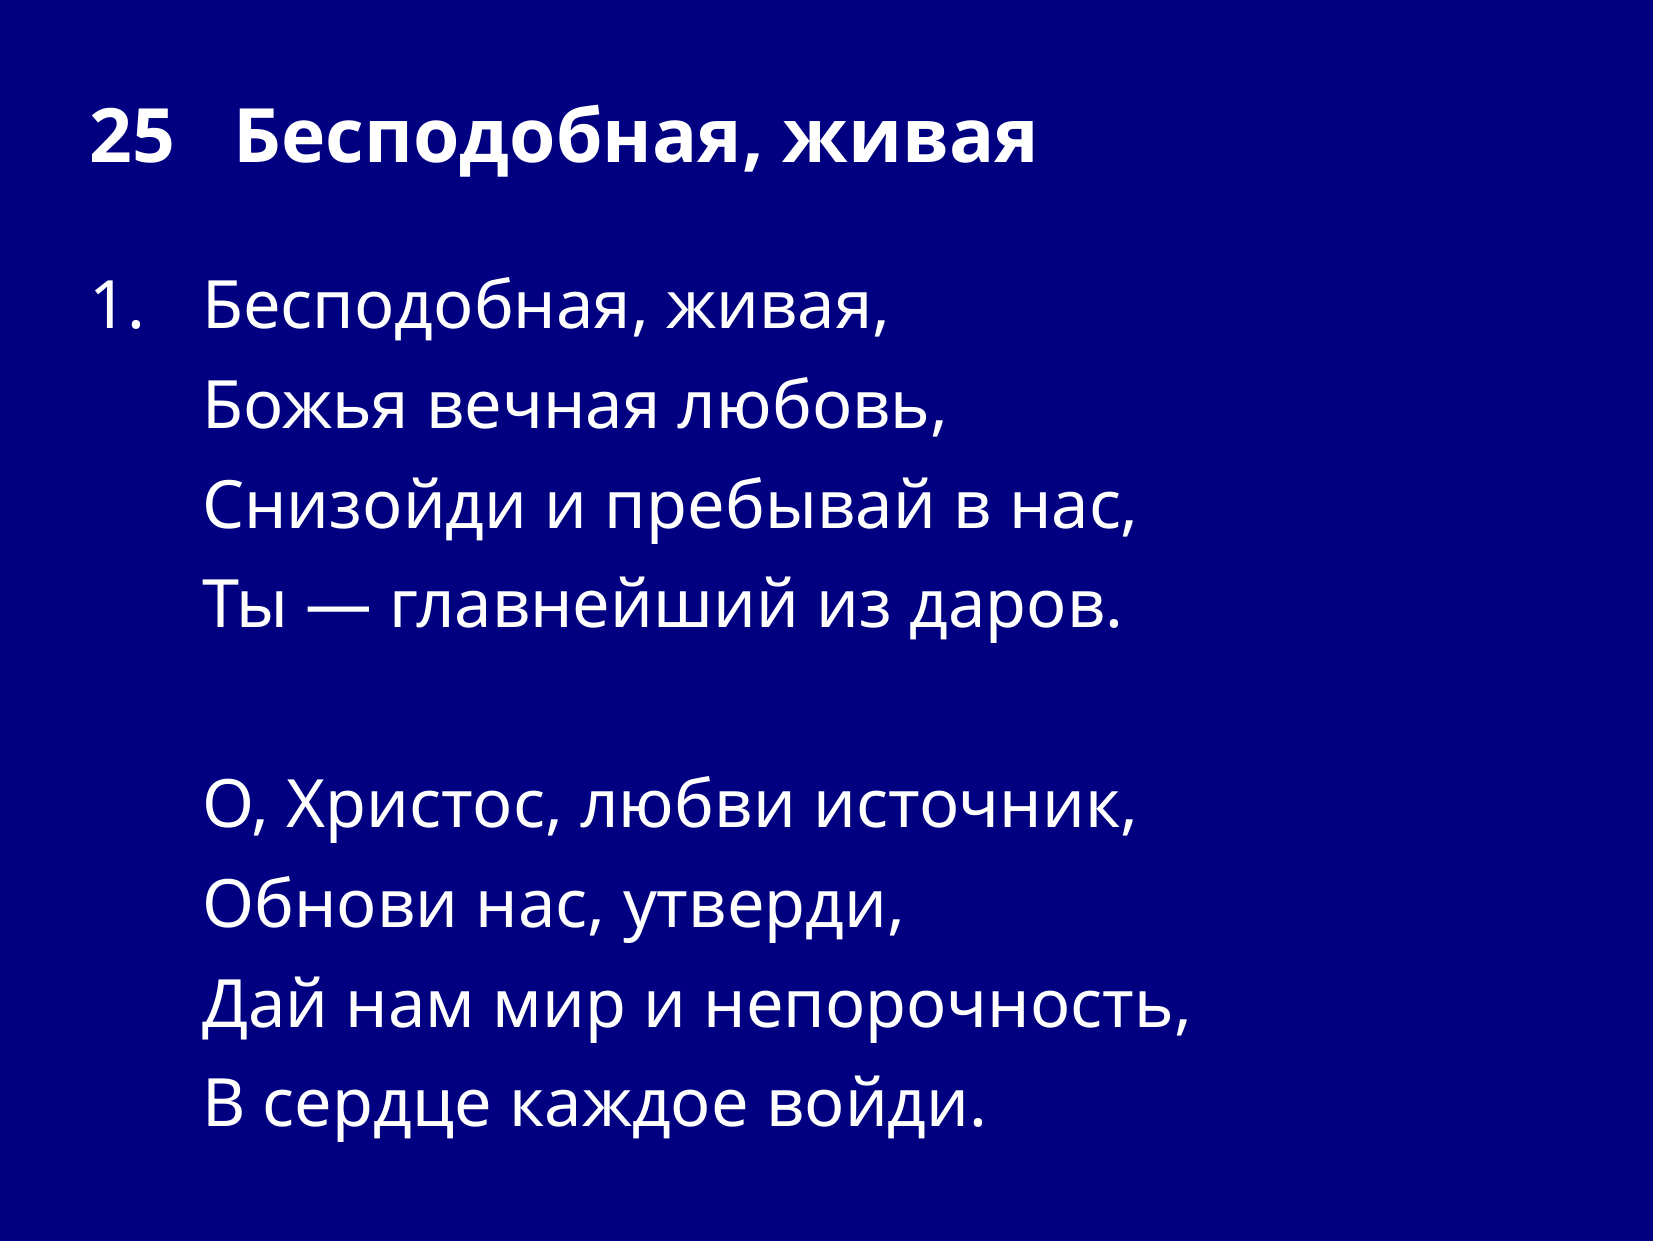

25 Бесподобная, живая
1.	Бесподобная, живая,
	Божья вечная любовь,
	Снизойди и пребывай в нас,
	Ты — главнейший из даров.
	О, Христос, любви источник,
	Обнови нас, утверди,
	Дай нам мир и непорочность,
	В сердце каждое войди.